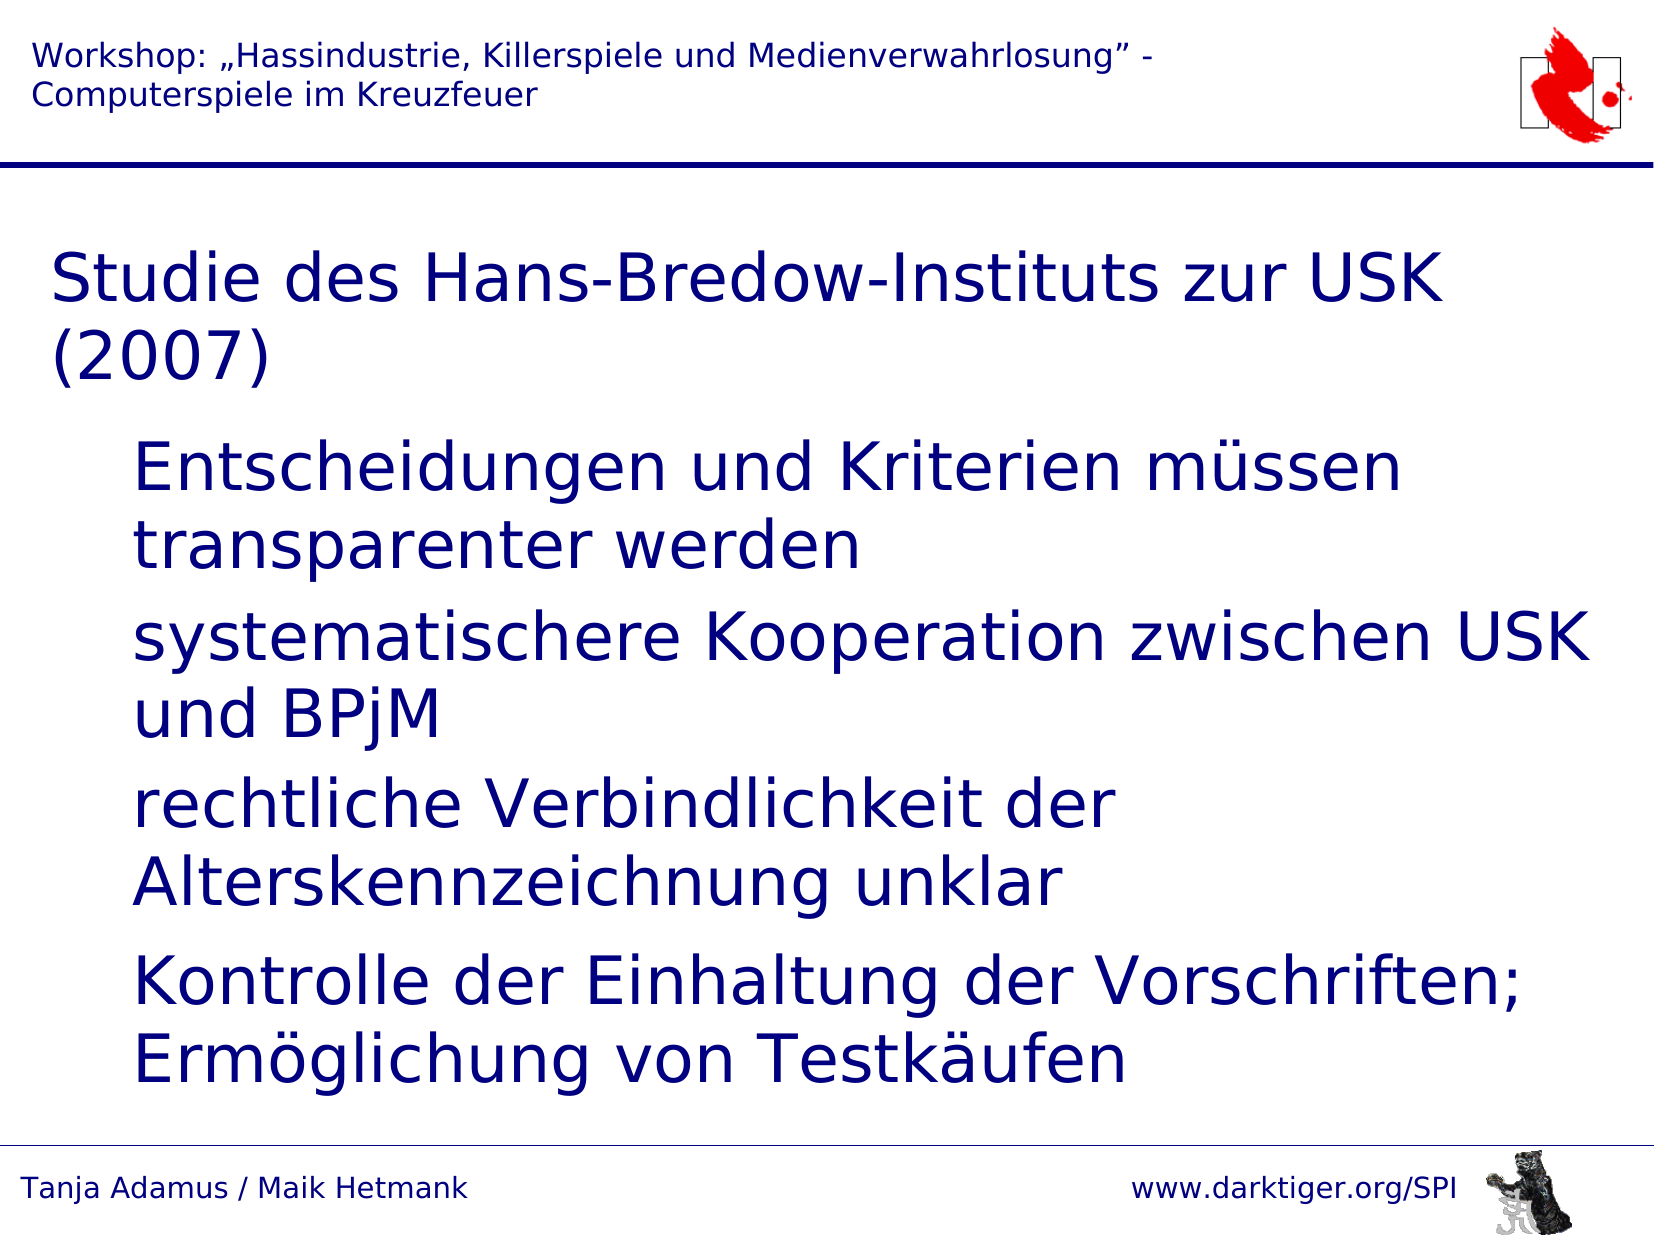

Workshop: „Hassindustrie, Killerspiele und Medienverwahrlosung” - Computerspiele im Kreuzfeuer
Studie des Hans-Bredow-Instituts zur USK (2007)
Entscheidungen und Kriterien müssen transparenter werden
systematischere Kooperation zwischen USK und BPjM
rechtliche Verbindlichkeit der Alterskennzeichnung unklar
Kontrolle der Einhaltung der Vorschriften; Ermöglichung von Testkäufen